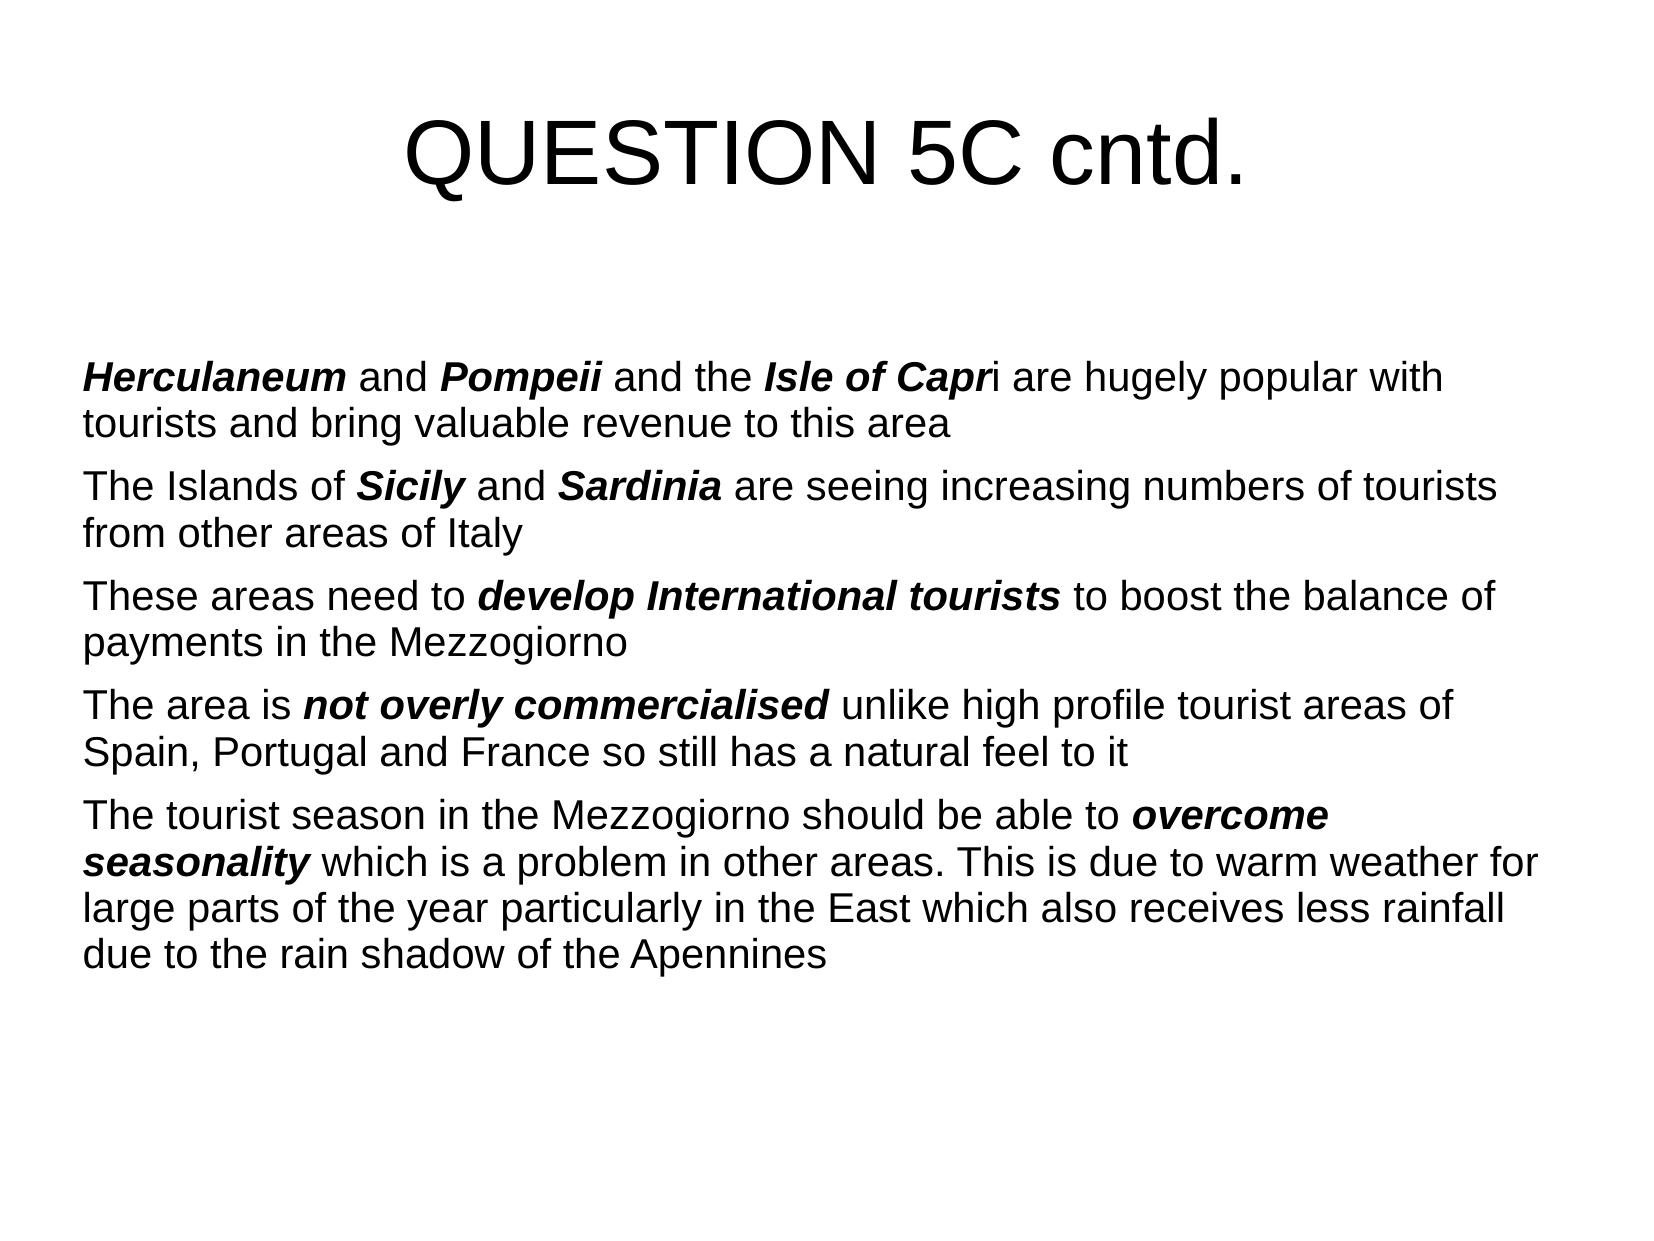

# QUESTION 5C cntd.
Herculaneum and Pompeii and the Isle of Capri are hugely popular with tourists and bring valuable revenue to this area
The Islands of Sicily and Sardinia are seeing increasing numbers of tourists from other areas of Italy
These areas need to develop International tourists to boost the balance of payments in the Mezzogiorno
The area is not overly commercialised unlike high profile tourist areas of Spain, Portugal and France so still has a natural feel to it
The tourist season in the Mezzogiorno should be able to overcome seasonality which is a problem in other areas. This is due to warm weather for large parts of the year particularly in the East which also receives less rainfall due to the rain shadow of the Apennines